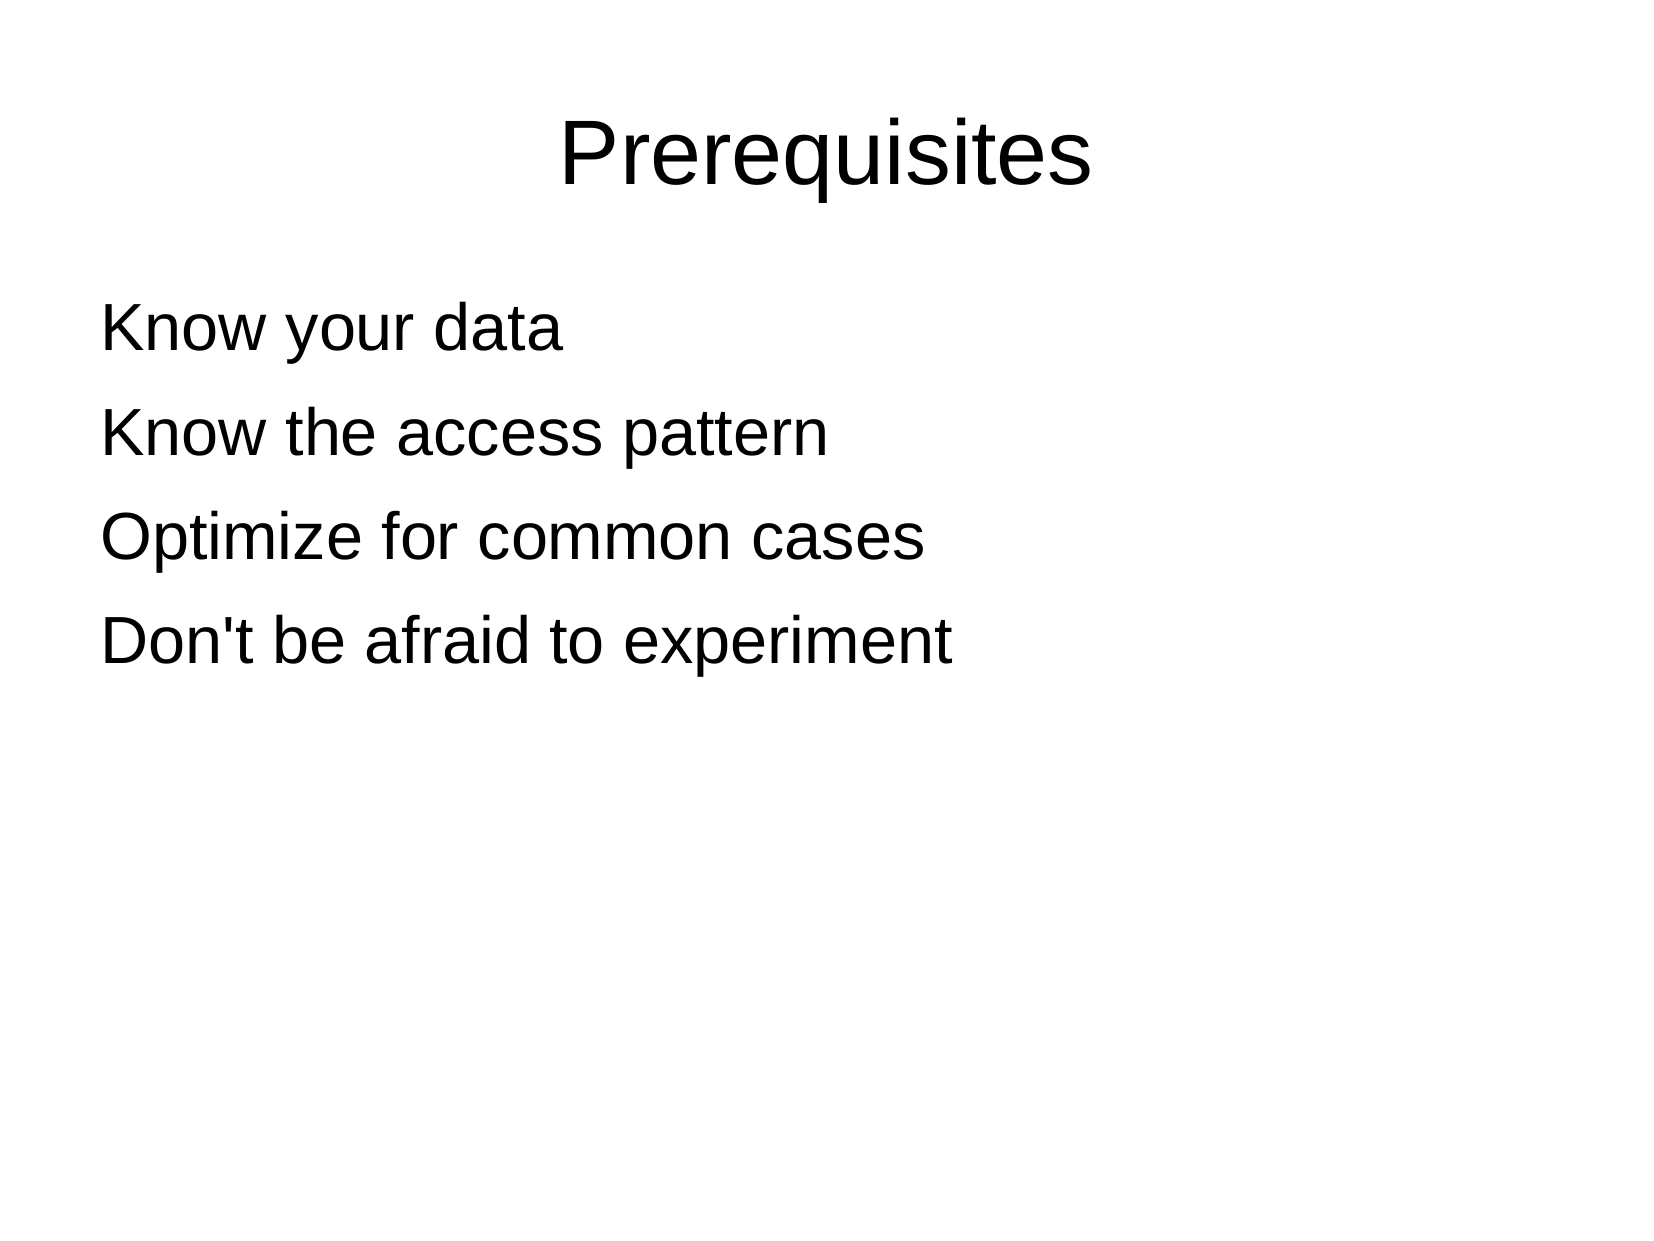

# Prerequisites
Know your data
Know the access pattern
Optimize for common cases
Don't be afraid to experiment